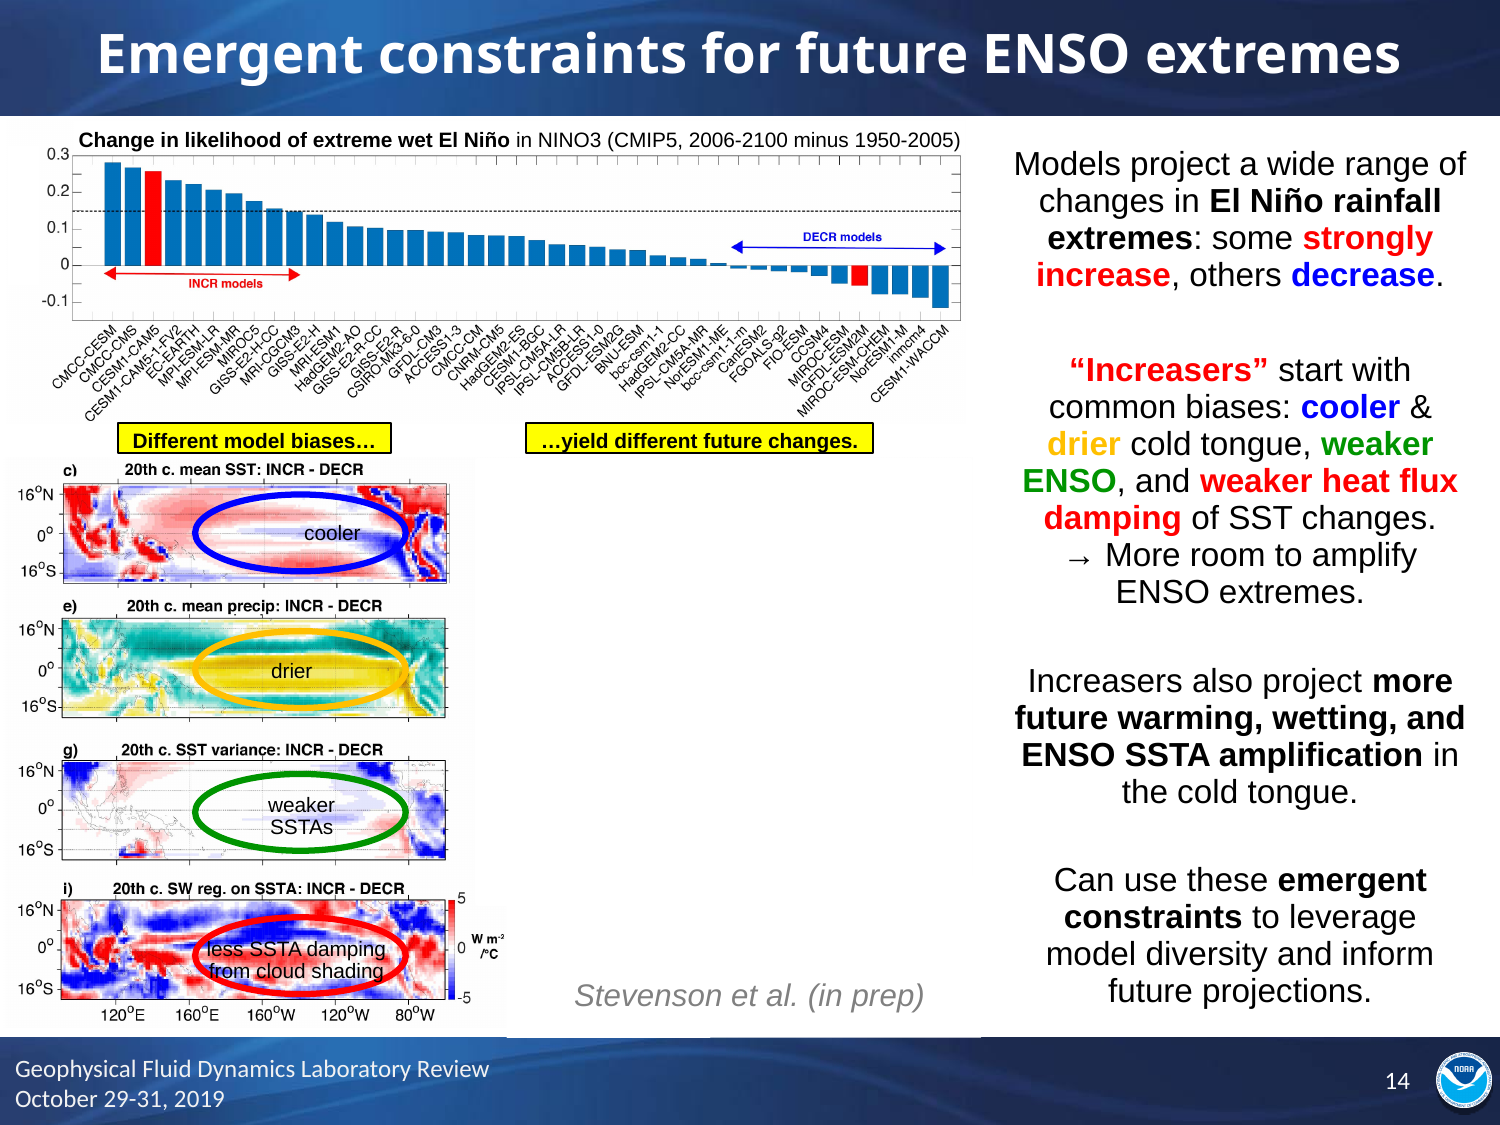

# Emergent constraints for future ENSO extremes
Change in likelihood of extreme wet El Niño in NINO3 (CMIP5, 2006-2100 minus 1950-2005)
Models project a wide range of changes in El Niño rainfall extremes: some strongly increase, others decrease.
“Increasers” start with common biases: cooler & drier cold tongue, weaker ENSO, and weaker heat flux damping of SST changes.
→ More room to amplify
ENSO extremes.
Different model biases…
…yield different future changes.
more warming
cooler
drier
more wetting
Increasers also project more future warming, wetting, and ENSO SSTA amplification in the cold tongue.
weaker
SSTAs
more SSTA
amplification
Can use these emergent constraints to leverage
model diversity and inform future projections.
less SSTA damping
from cloud shading
Stevenson et al. (in prep)